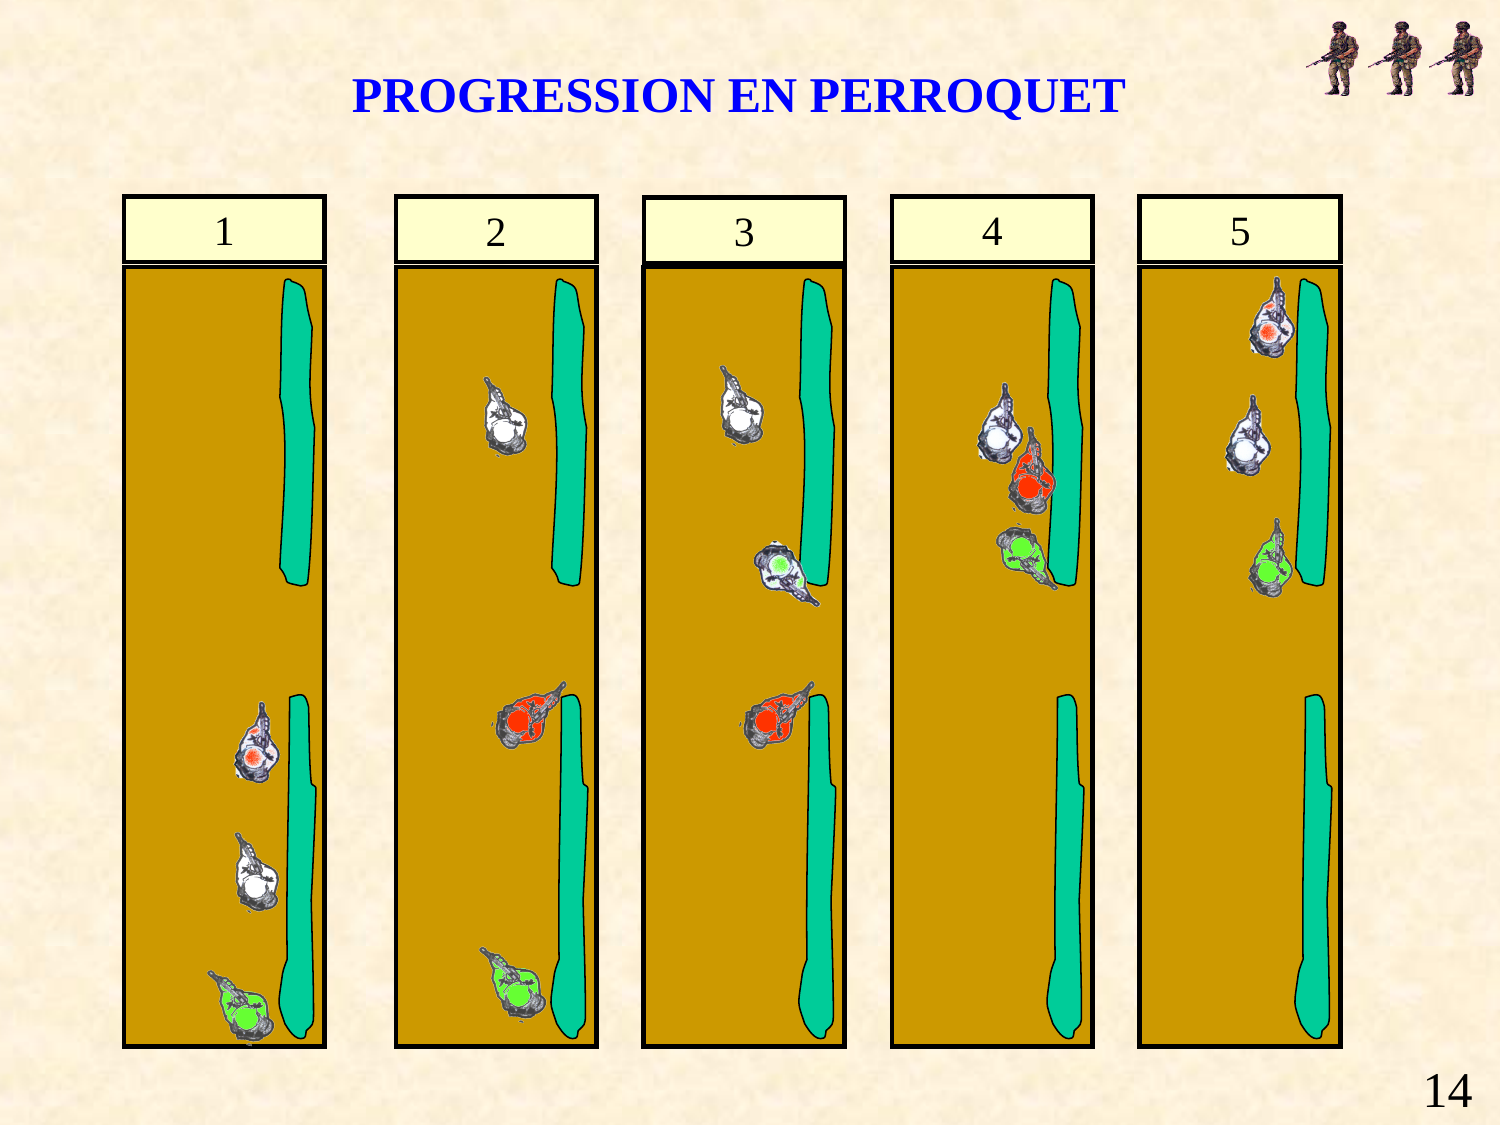

PROGRESSION EN PERROQUET
1
4
5
2
3
14